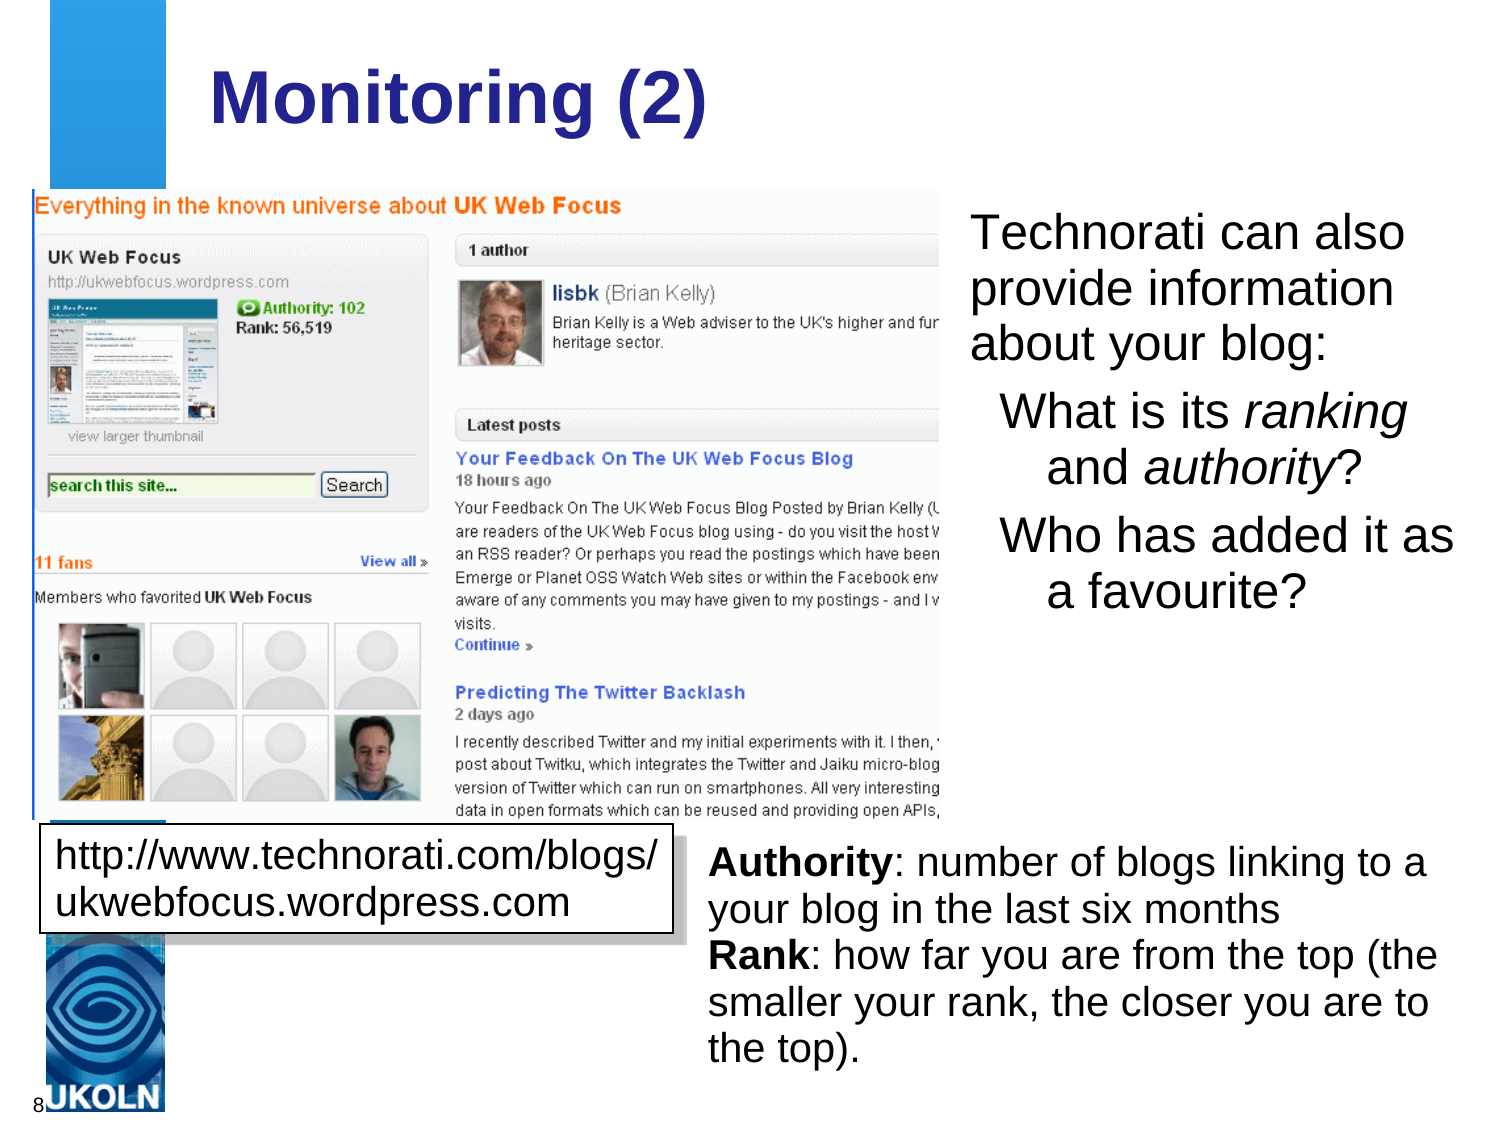

# Monitoring (2)
Technorati can also provide information about your blog:
What is its ranking and authority?
Who has added it as a favourite?
http://www.technorati.com/blogs/
ukwebfocus.wordpress.com
Authority: number of blogs linking to a your blog in the last six months
Rank: how far you are from the top (the smaller your rank, the closer you are to the top).
8